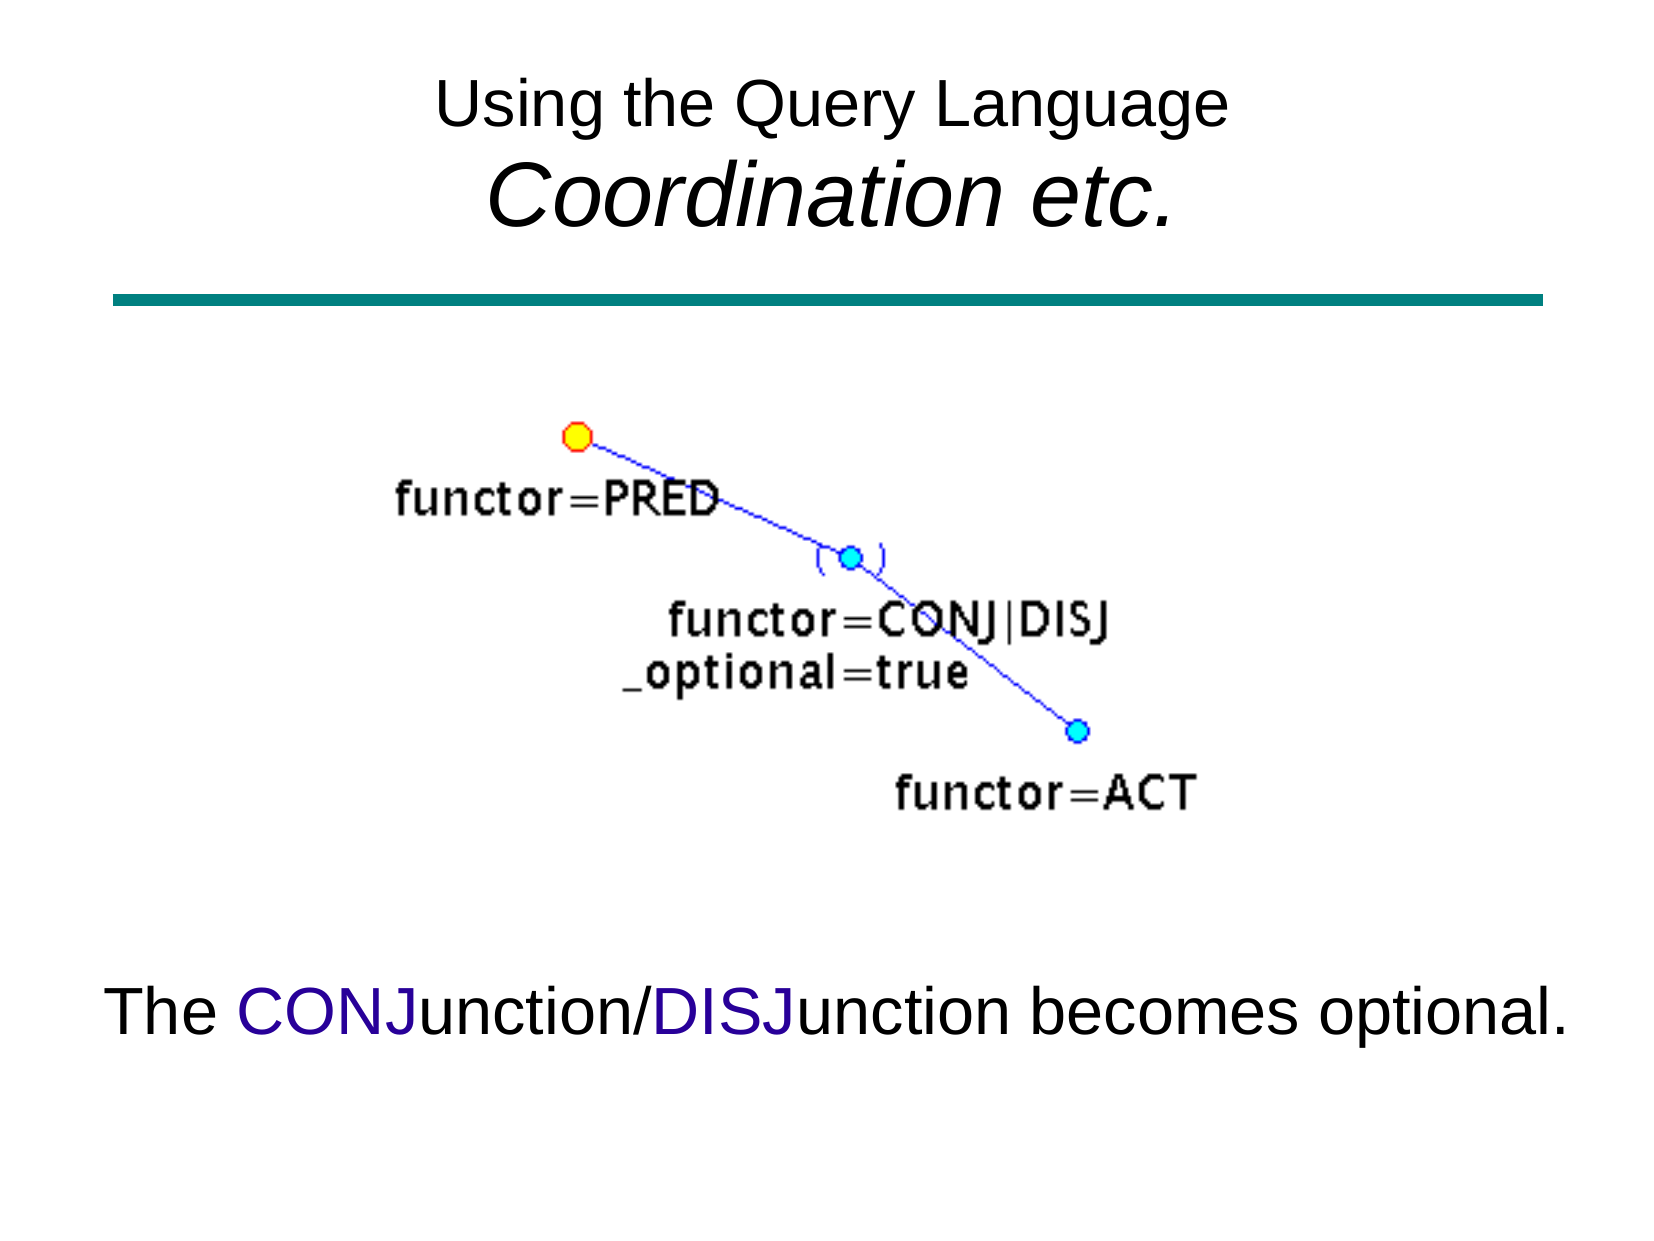

# Using the Query Language Coordination etc.
The CONJunction/DISJunction becomes optional.